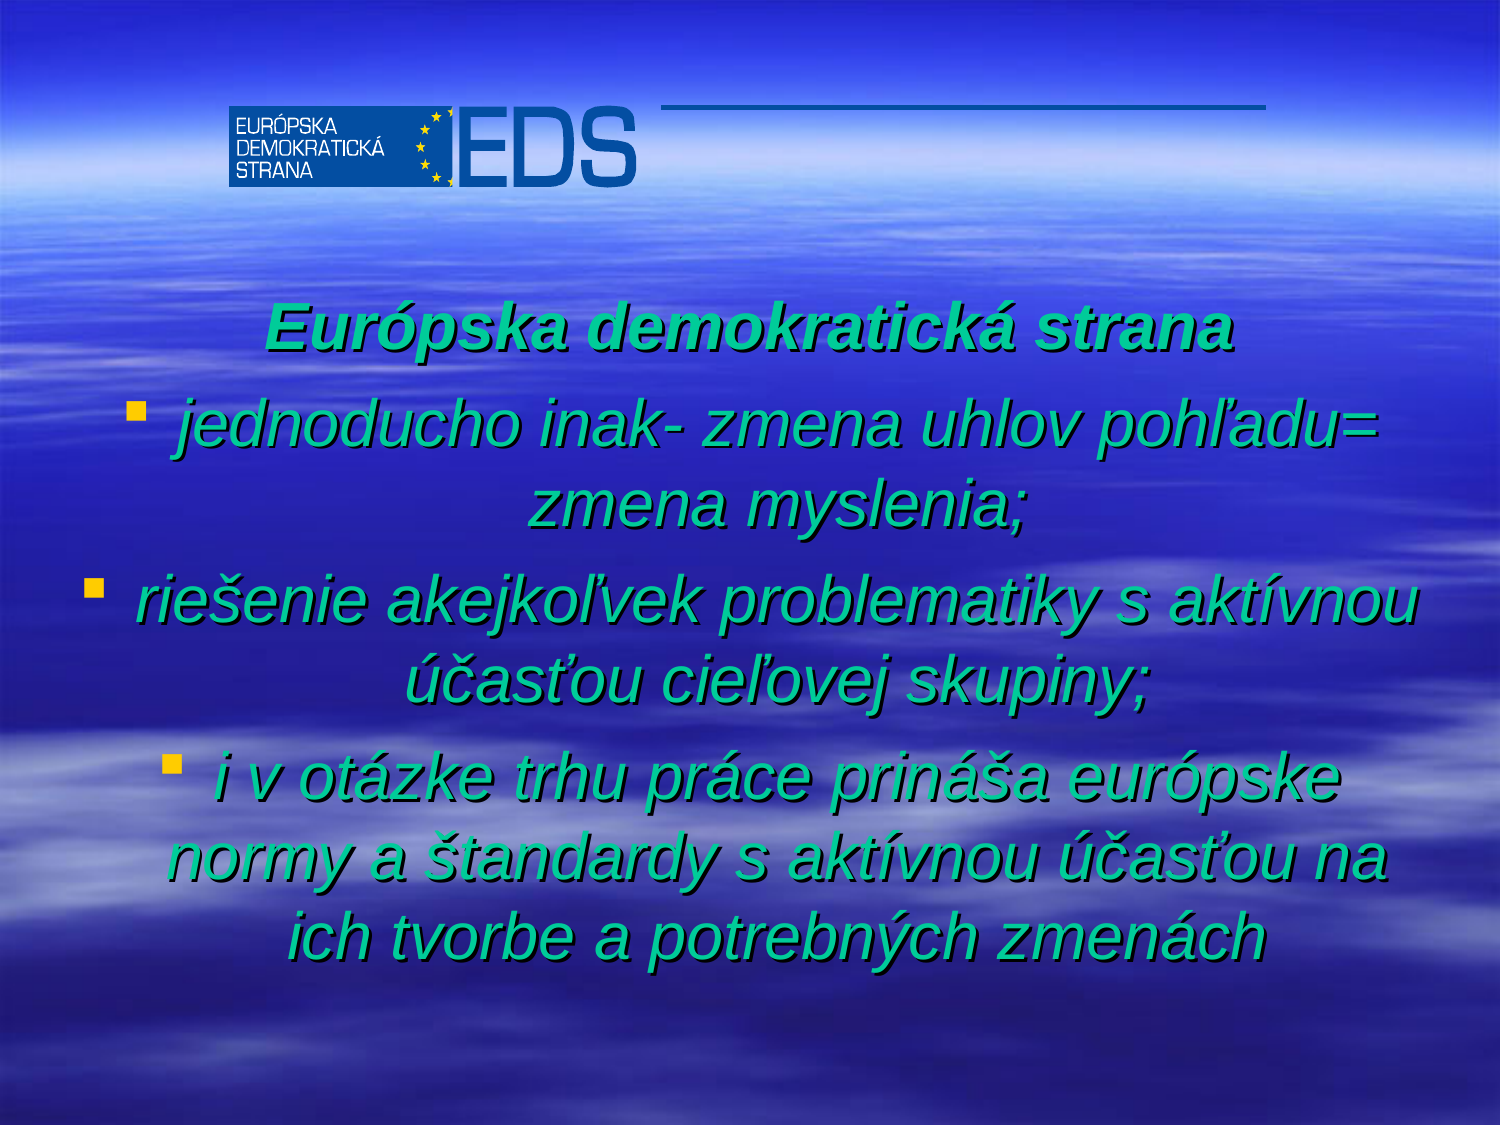

# Európska demokratická strana
jednoducho inak- zmena uhlov pohľadu= zmena myslenia;
riešenie akejkoľvek problematiky s aktívnou účasťou cieľovej skupiny;
i v otázke trhu práce prináša európske normy a štandardy s aktívnou účasťou na ich tvorbe a potrebných zmenách